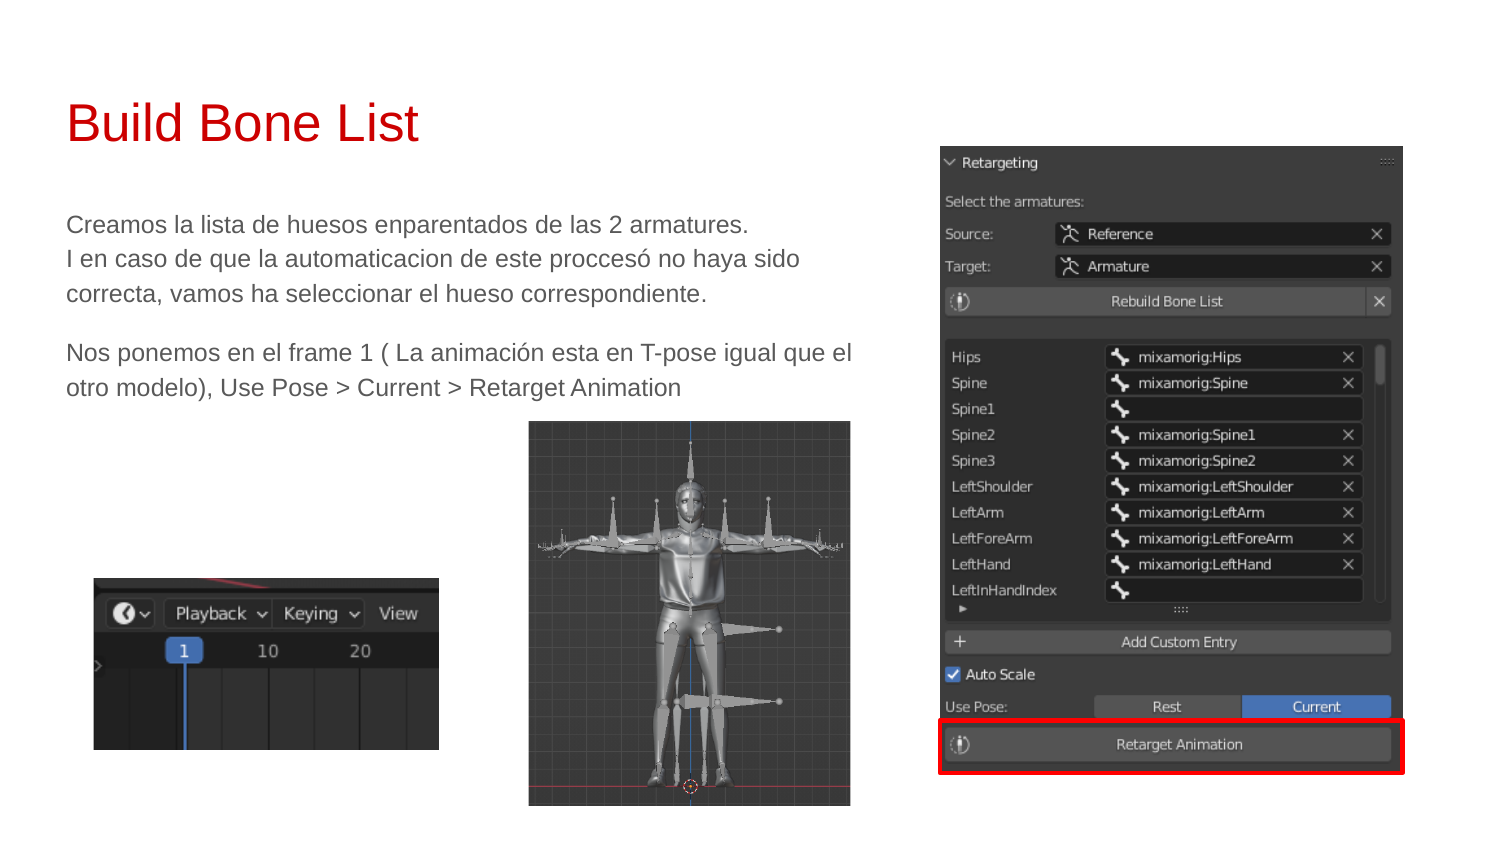

# Build Bone List
Creamos la lista de huesos enparentados de las 2 armatures.
I en caso de que la automaticacion de este proccesó no haya sido correcta, vamos ha seleccionar el hueso correspondiente.
Nos ponemos en el frame 1 ( La animación esta en T-pose igual que el otro modelo), Use Pose > Current > Retarget Animation